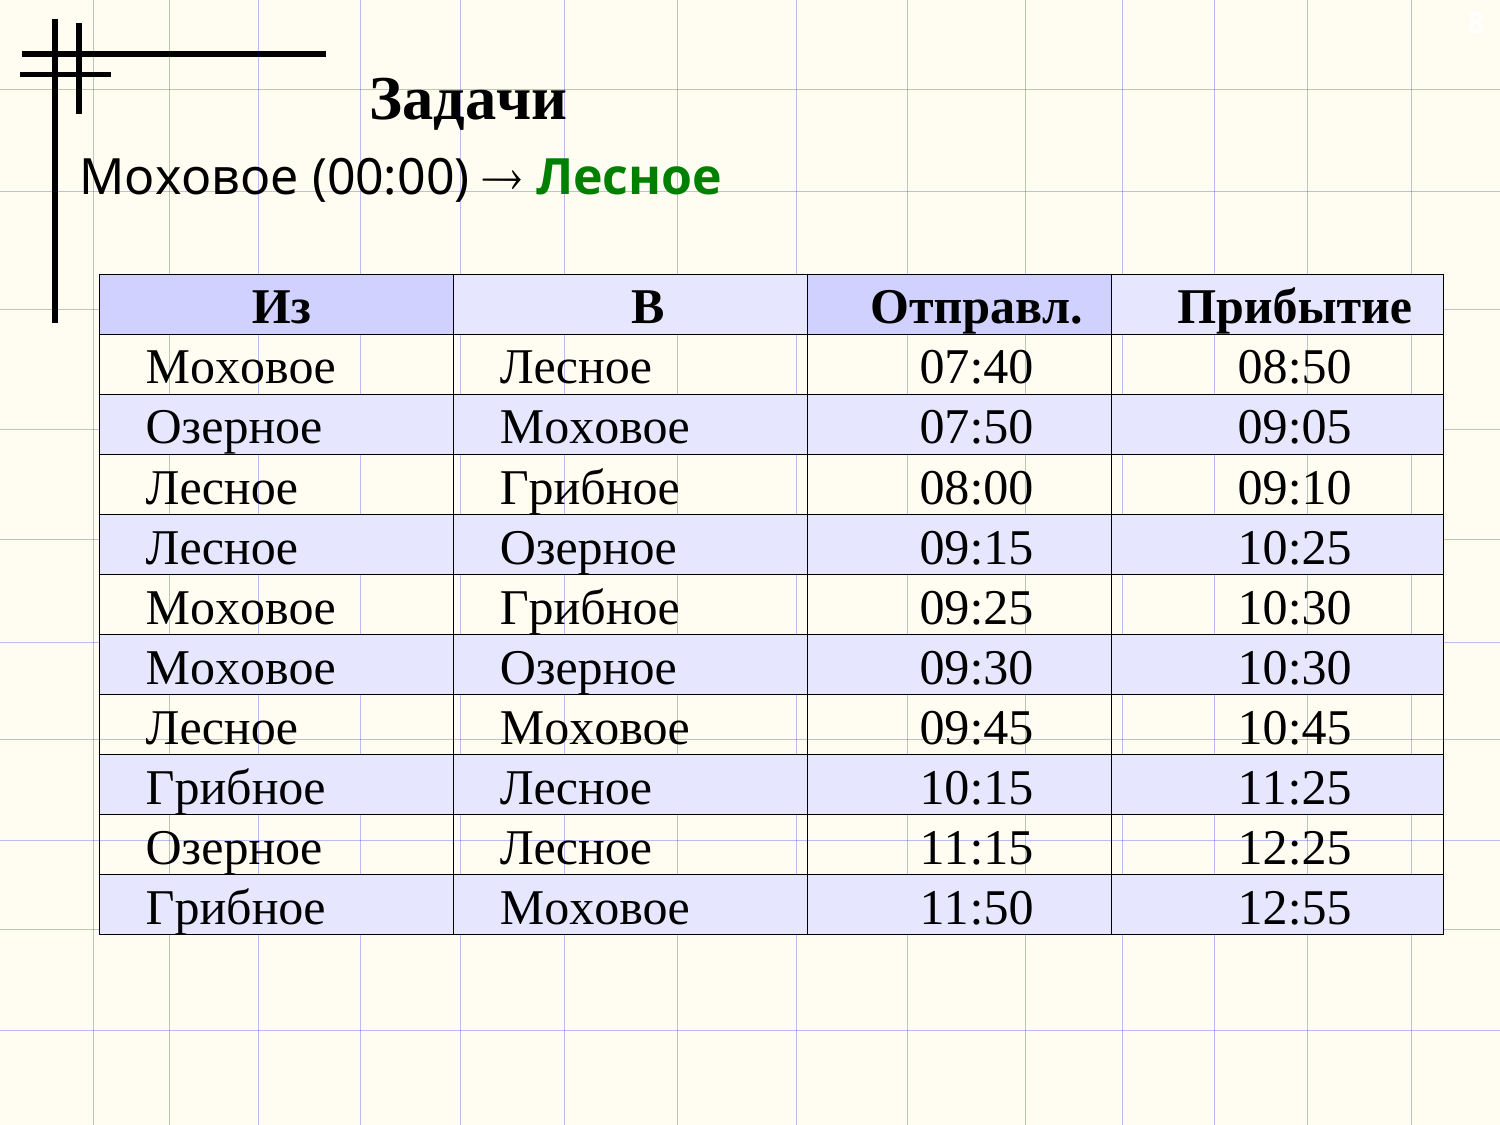

# Задачи
Моховое (00:00)  Лесное
| Из | В | Отправл. | Прибытие |
| --- | --- | --- | --- |
| Моховое | Лесное | 07:40 | 08:50 |
| Озерное | Моховое | 07:50 | 09:05 |
| Лесное | Грибное | 08:00 | 09:10 |
| Лесное | Озерное | 09:15 | 10:25 |
| Моховое | Грибное | 09:25 | 10:30 |
| Моховое | Озерное | 09:30 | 10:30 |
| Лесное | Моховое | 09:45 | 10:45 |
| Грибное | Лесное | 10:15 | 11:25 |
| Озерное | Лесное | 11:15 | 12:25 |
| Грибное | Моховое | 11:50 | 12:55 |